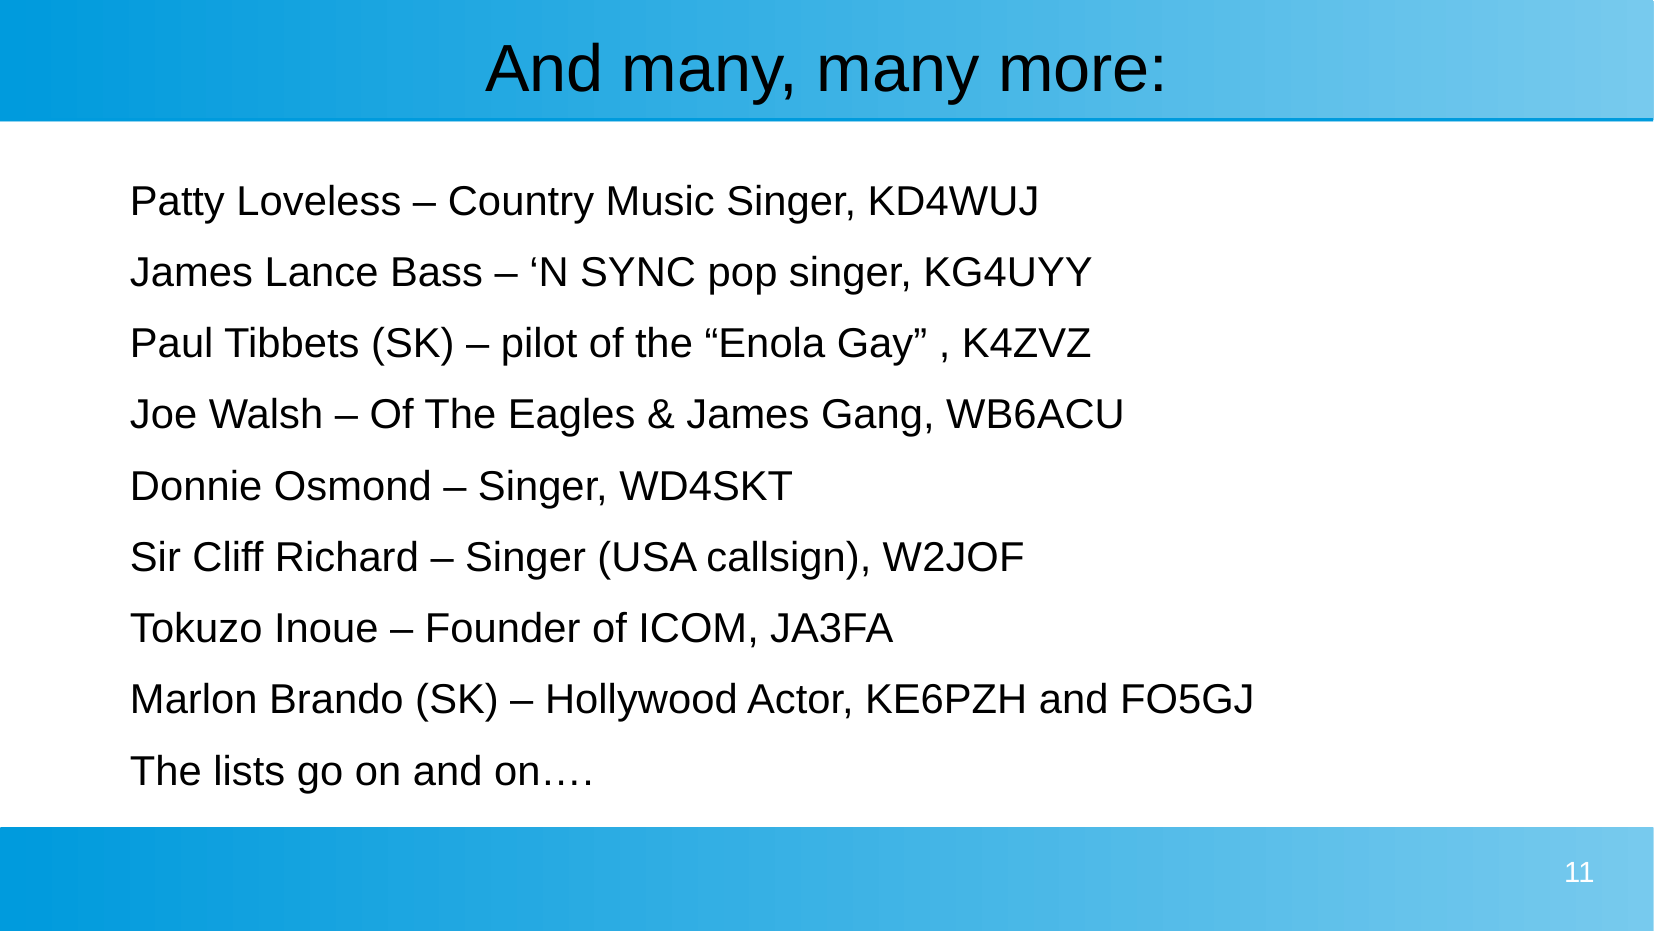

# And many, many more:
Patty Loveless – Country Music Singer, KD4WUJ
James Lance Bass – ‘N SYNC pop singer, KG4UYY
Paul Tibbets (SK) – pilot of the “Enola Gay” , K4ZVZ
Joe Walsh – Of The Eagles & James Gang, WB6ACU
Donnie Osmond – Singer, WD4SKT
Sir Cliff Richard – Singer (USA callsign), W2JOF
Tokuzo Inoue – Founder of ICOM, JA3FA
Marlon Brando (SK) – Hollywood Actor, KE6PZH and FO5GJ
The lists go on and on….
11